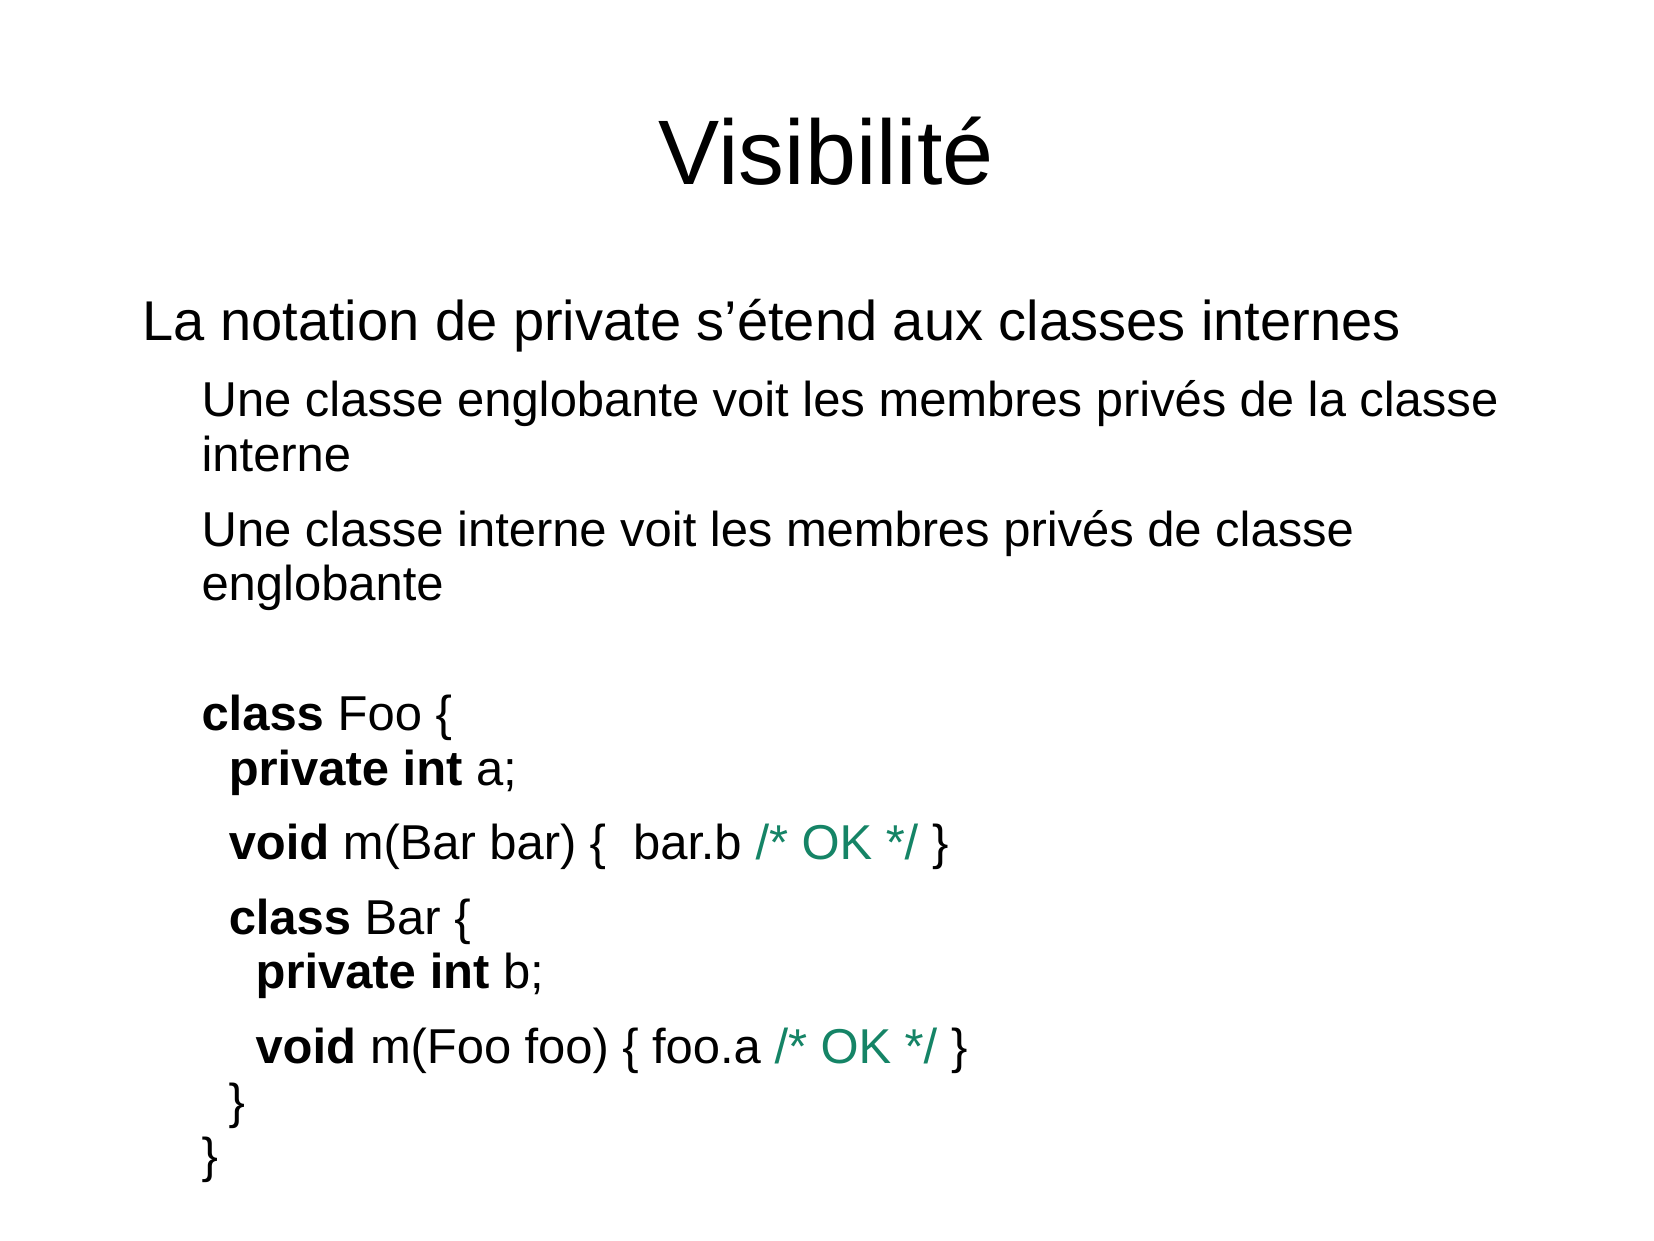

# Visibilité
La notation de private s’étend aux classes internes
Une classe englobante voit les membres privés de la classe interne
Une classe interne voit les membres privés de classe englobante
class Foo {
 private int a;
 void m(Bar bar) { bar.b /* OK */ }
 class Bar {
 private int b;
 void m(Foo foo) { foo.a /* OK */ }
 }
}